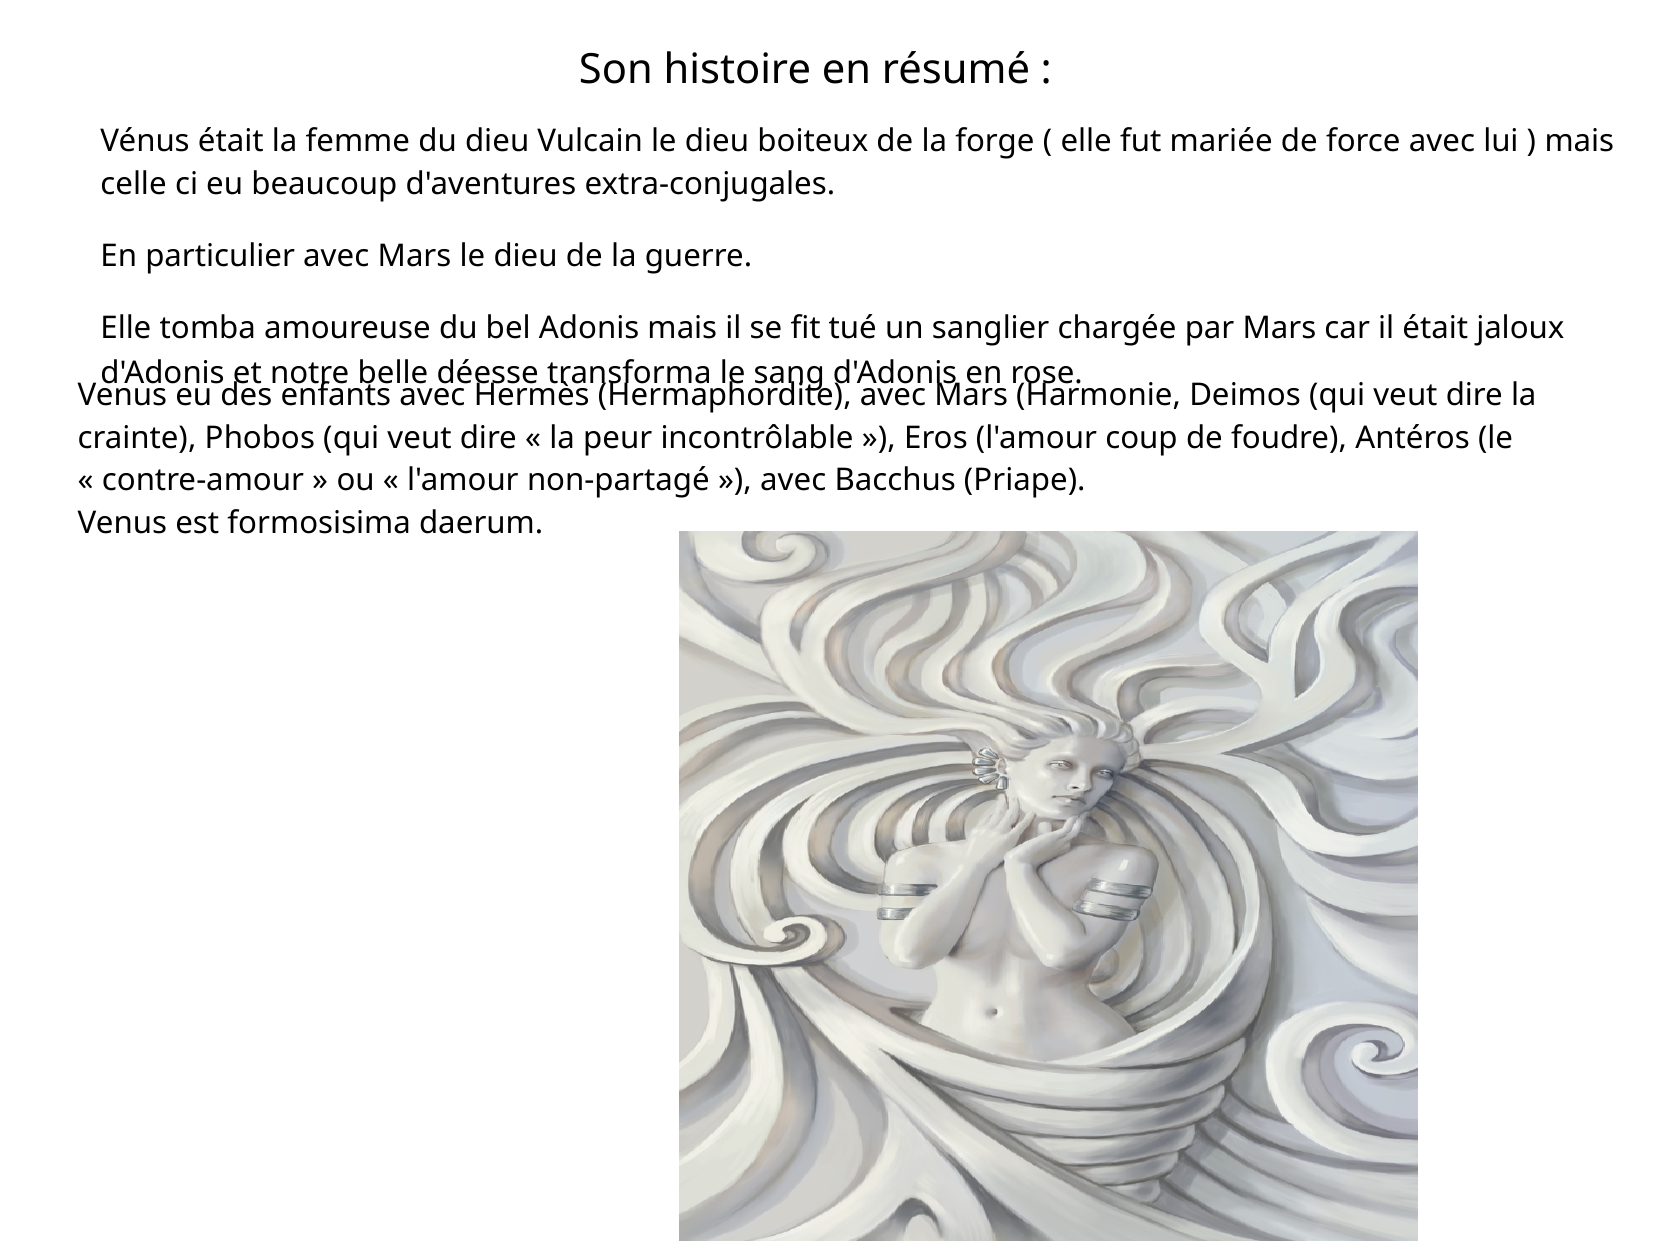

# Son histoire en résumé :
Vénus était la femme du dieu Vulcain le dieu boiteux de la forge ( elle fut mariée de force avec lui ) mais celle ci eu beaucoup d'aventures extra-conjugales.
En particulier avec Mars le dieu de la guerre.
Elle tomba amoureuse du bel Adonis mais il se fit tué un sanglier chargée par Mars car il était jaloux d'Adonis et notre belle déesse transforma le sang d'Adonis en rose.
Venus eu des enfants avec Hermès (Hermaphordite), avec Mars (Harmonie, Deimos (qui veut dire la crainte), Phobos (qui veut dire « la peur incontrôlable »), Eros (l'amour coup de foudre), Antéros (le « contre-amour » ou « l'amour non-partagé »), avec Bacchus (Priape).
Venus est formosisima daerum.